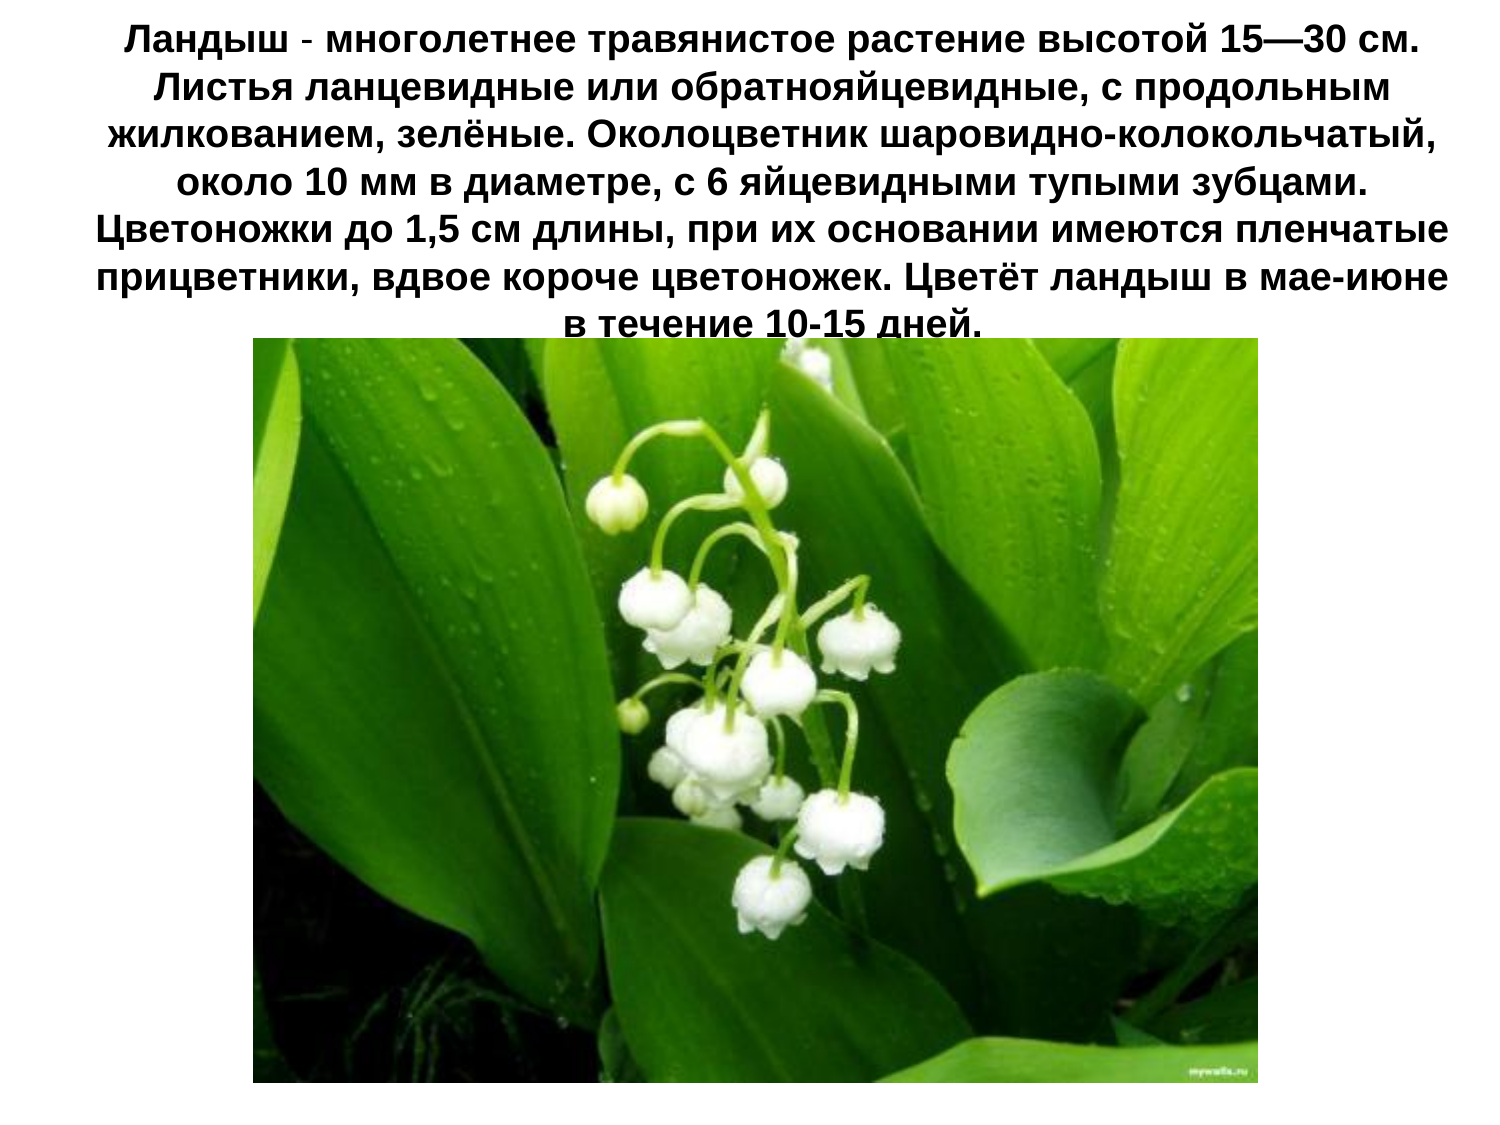

# Ландыш - многолетнее травянистое растение высотой 15—30 см. Листья ланцевидные или обратнояйцевидные, с продольным жилкованием, зелёные. Околоцветник шаровидно-колокольчатый, около 10 мм в диаметре, с 6 яйцевидными тупыми зубцами. Цветоножки до 1,5 см длины, при их основании имеются пленчатые прицветники, вдвое короче цветоножек. Цветёт ландыш в мае-июне в течение 10-15 дней.